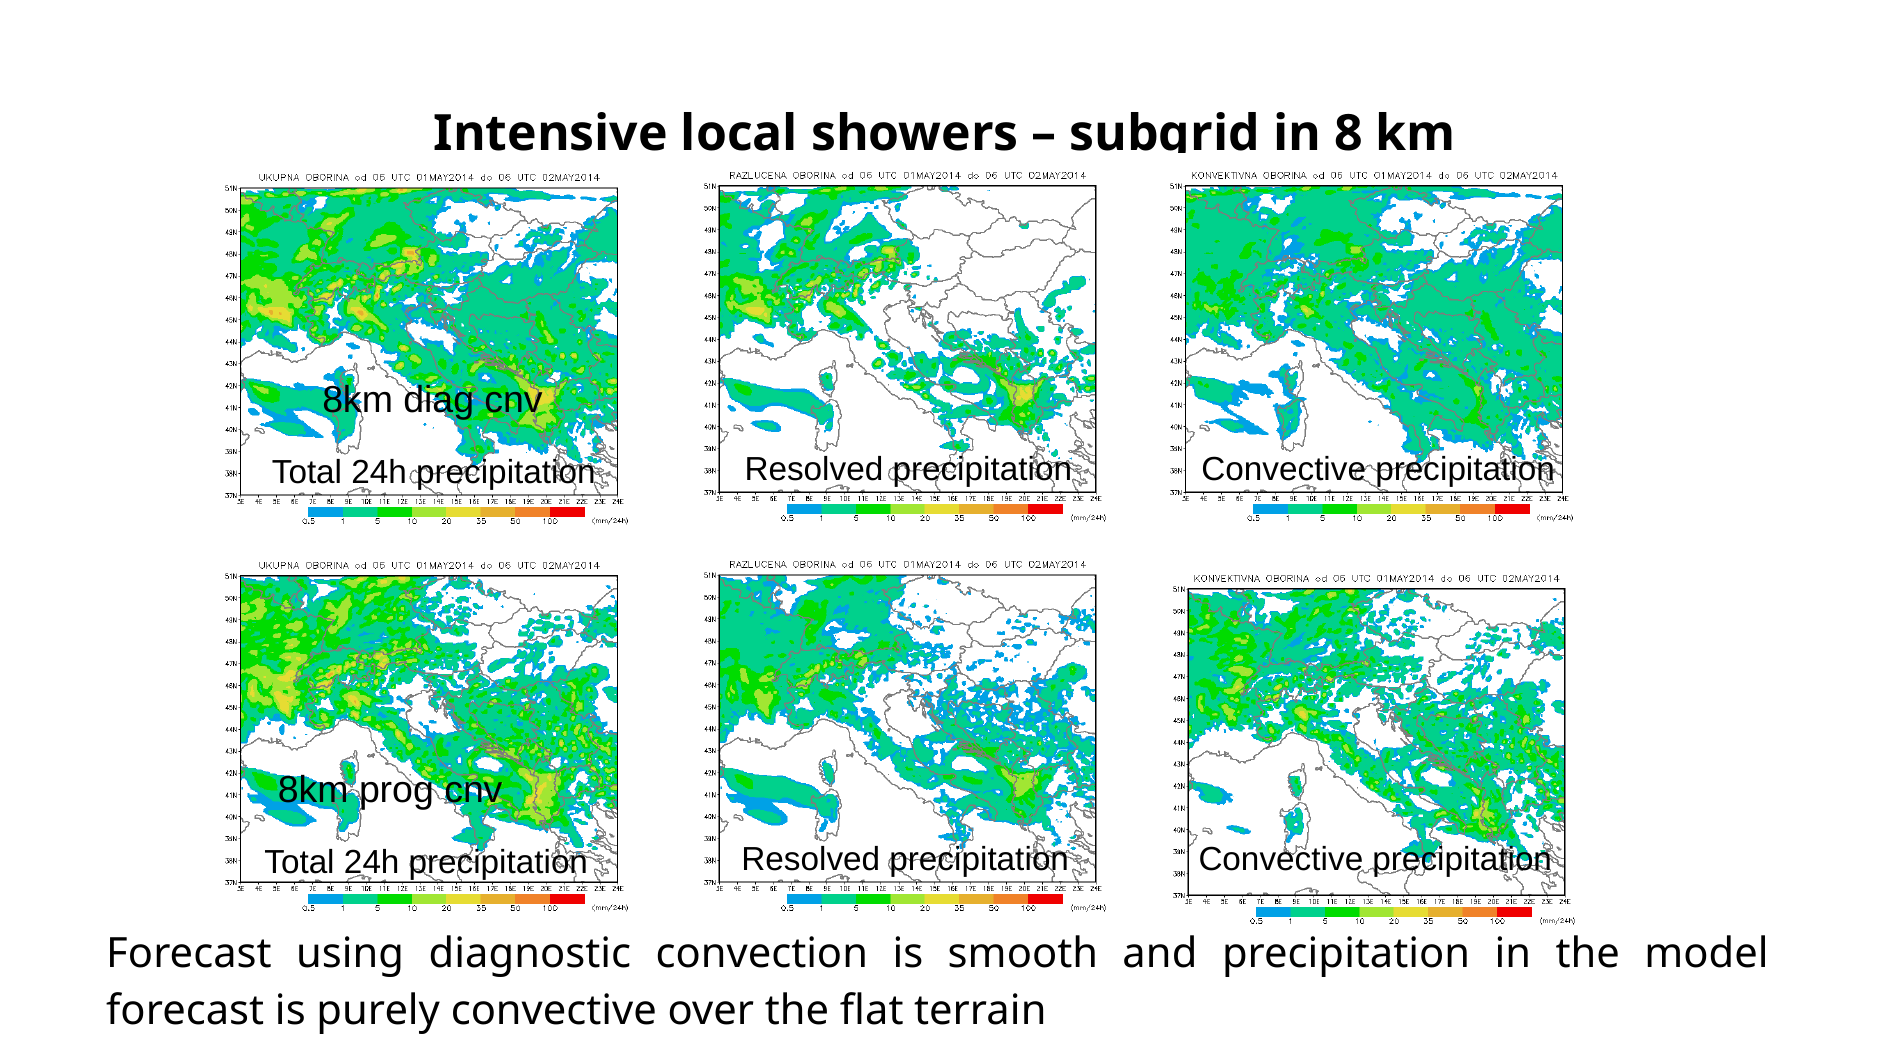

# Intensive local showers – subgrid in 8 km
8km diag cnv
Resolved precipitation
Convective precipitation
Total 24h precipitation
8km prog cnv
Resolved precipitation
Convective precipitation
Total 24h precipitation
Forecast using diagnostic convection is smooth and precipitation in the model forecast is purely convective over the flat terrain